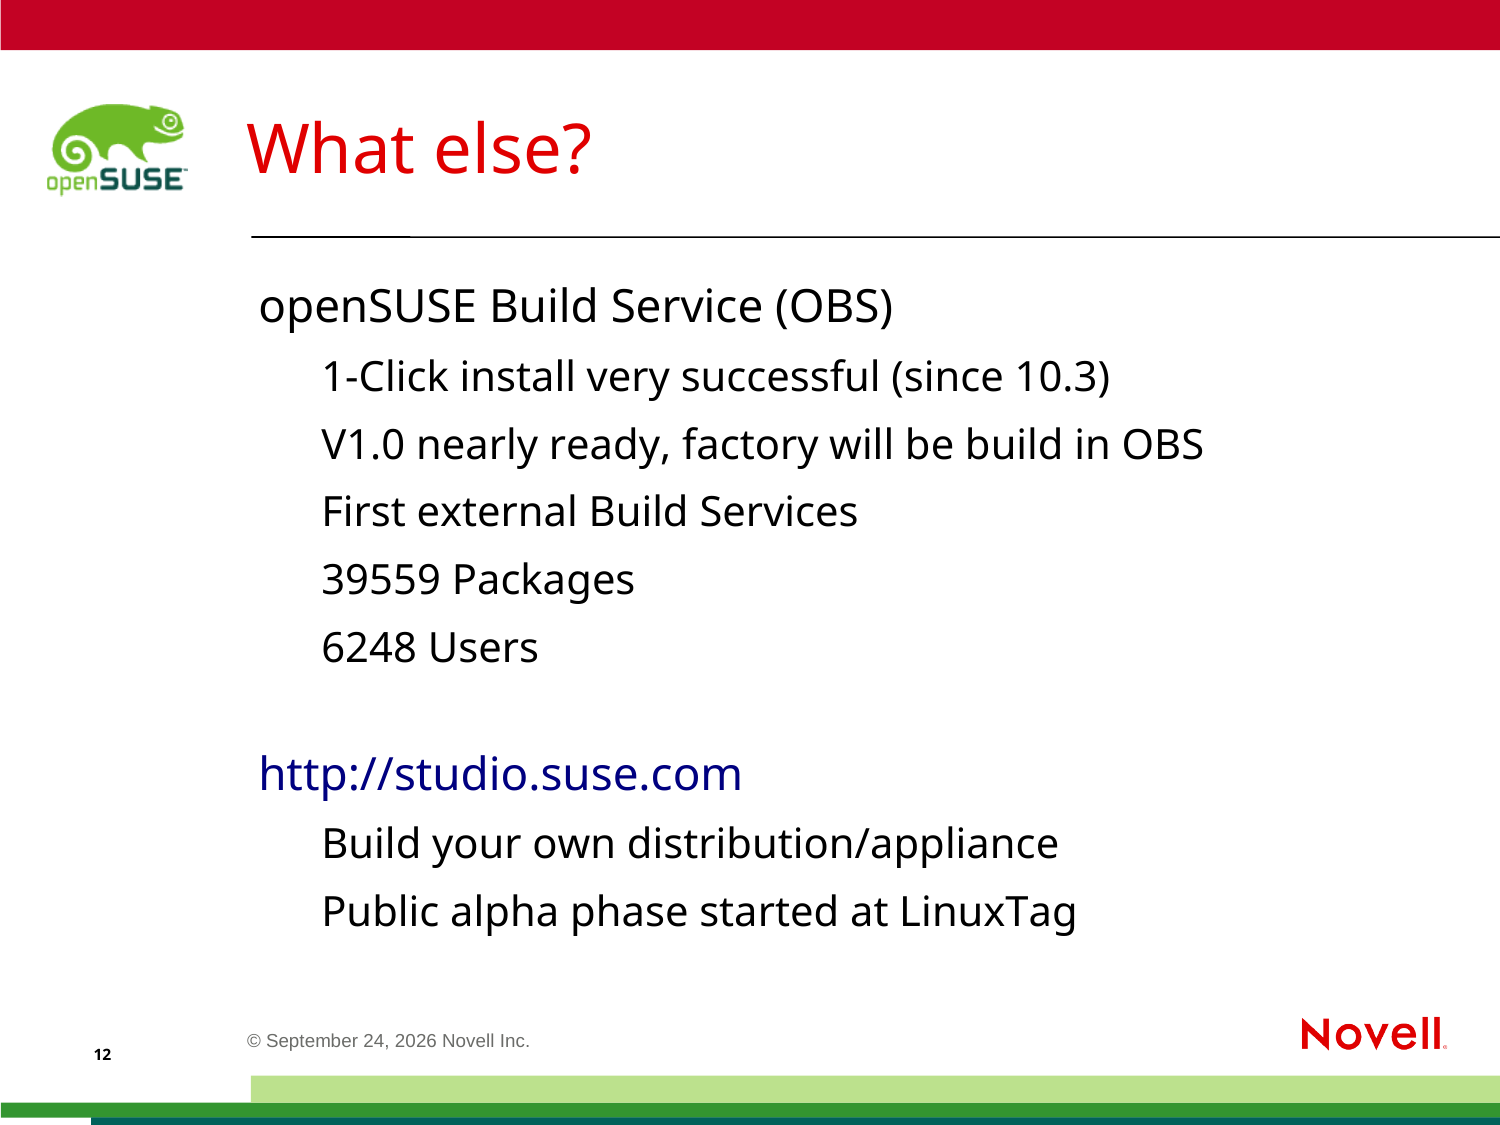

# What else?
 openSUSE Build Service (OBS)
1-Click install very successful (since 10.3)
V1.0 nearly ready, factory will be build in OBS
First external Build Services
39559 Packages
6248 Users
 http://studio.suse.com
Build your own distribution/appliance
Public alpha phase started at LinuxTag